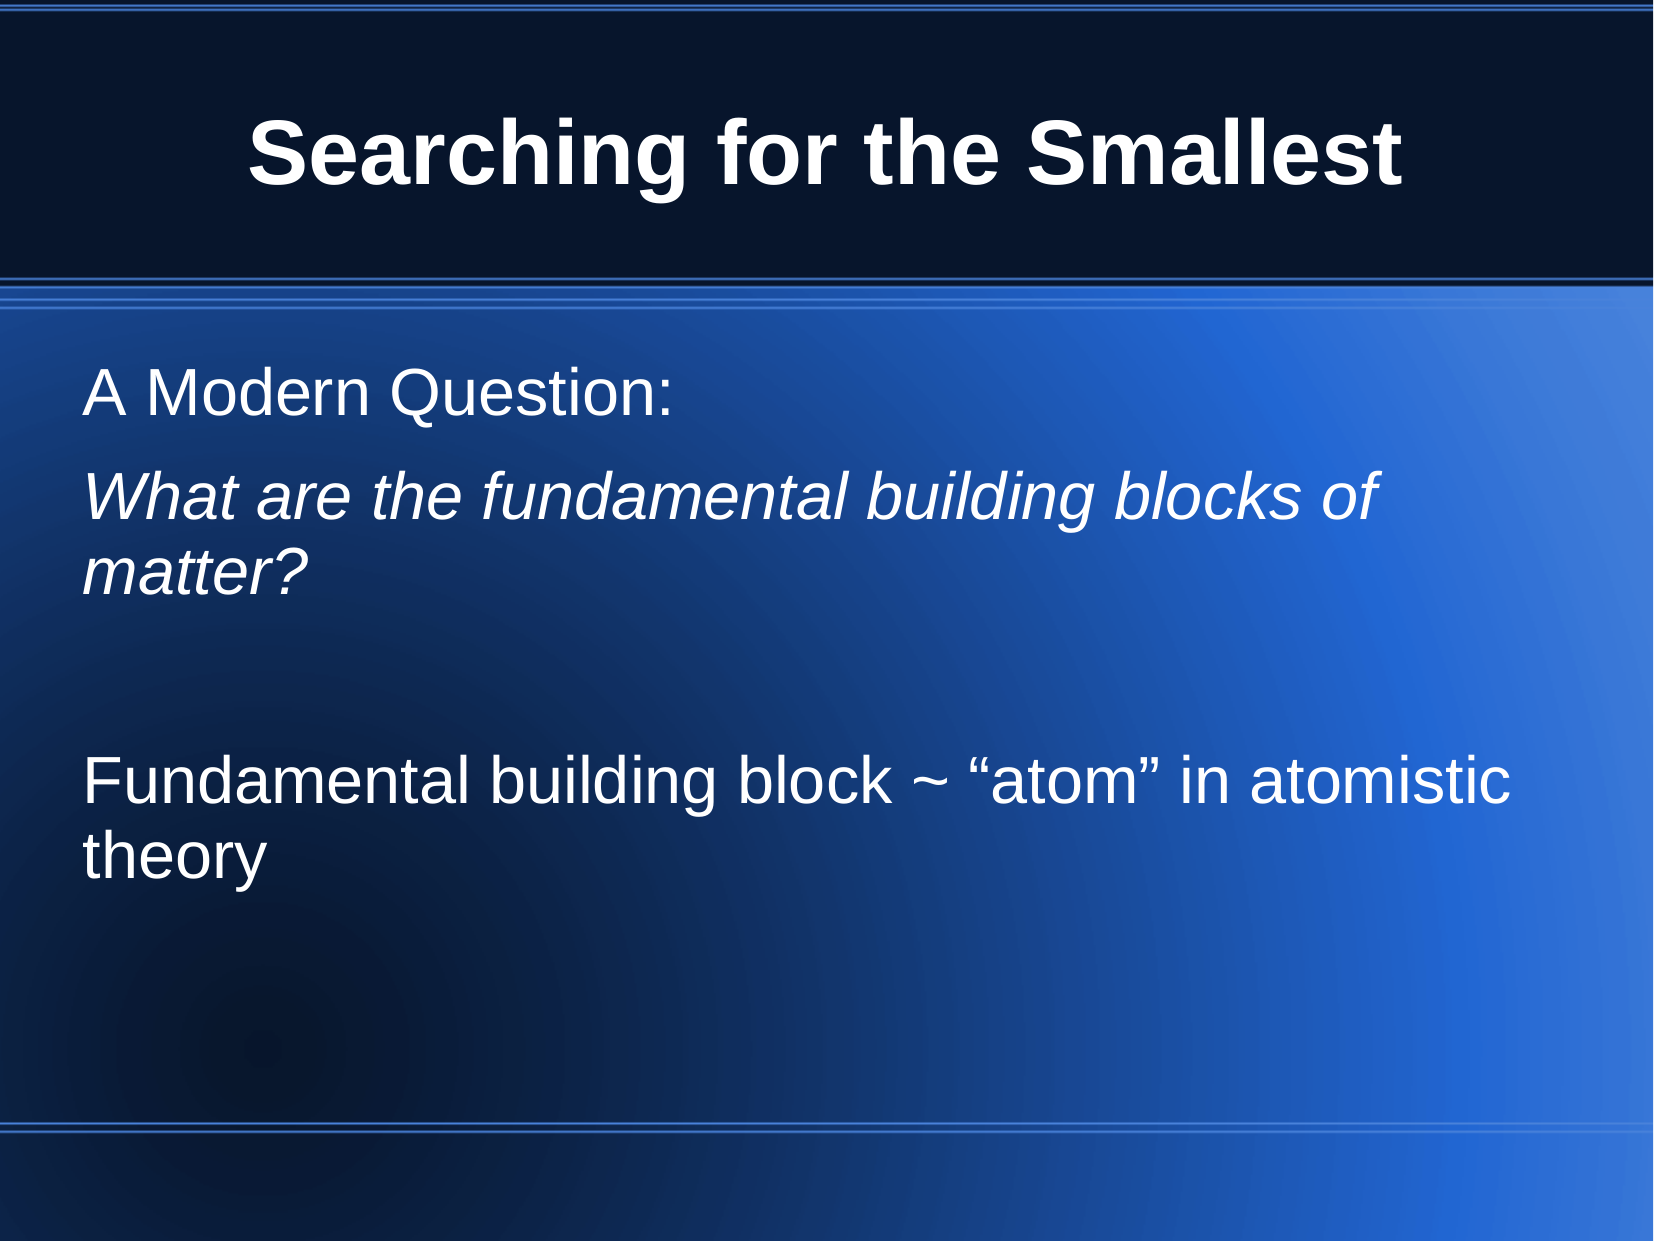

# Searching for the Smallest
A Modern Question:
What are the fundamental building blocks of matter?
Fundamental building block ~ “atom” in atomistic theory